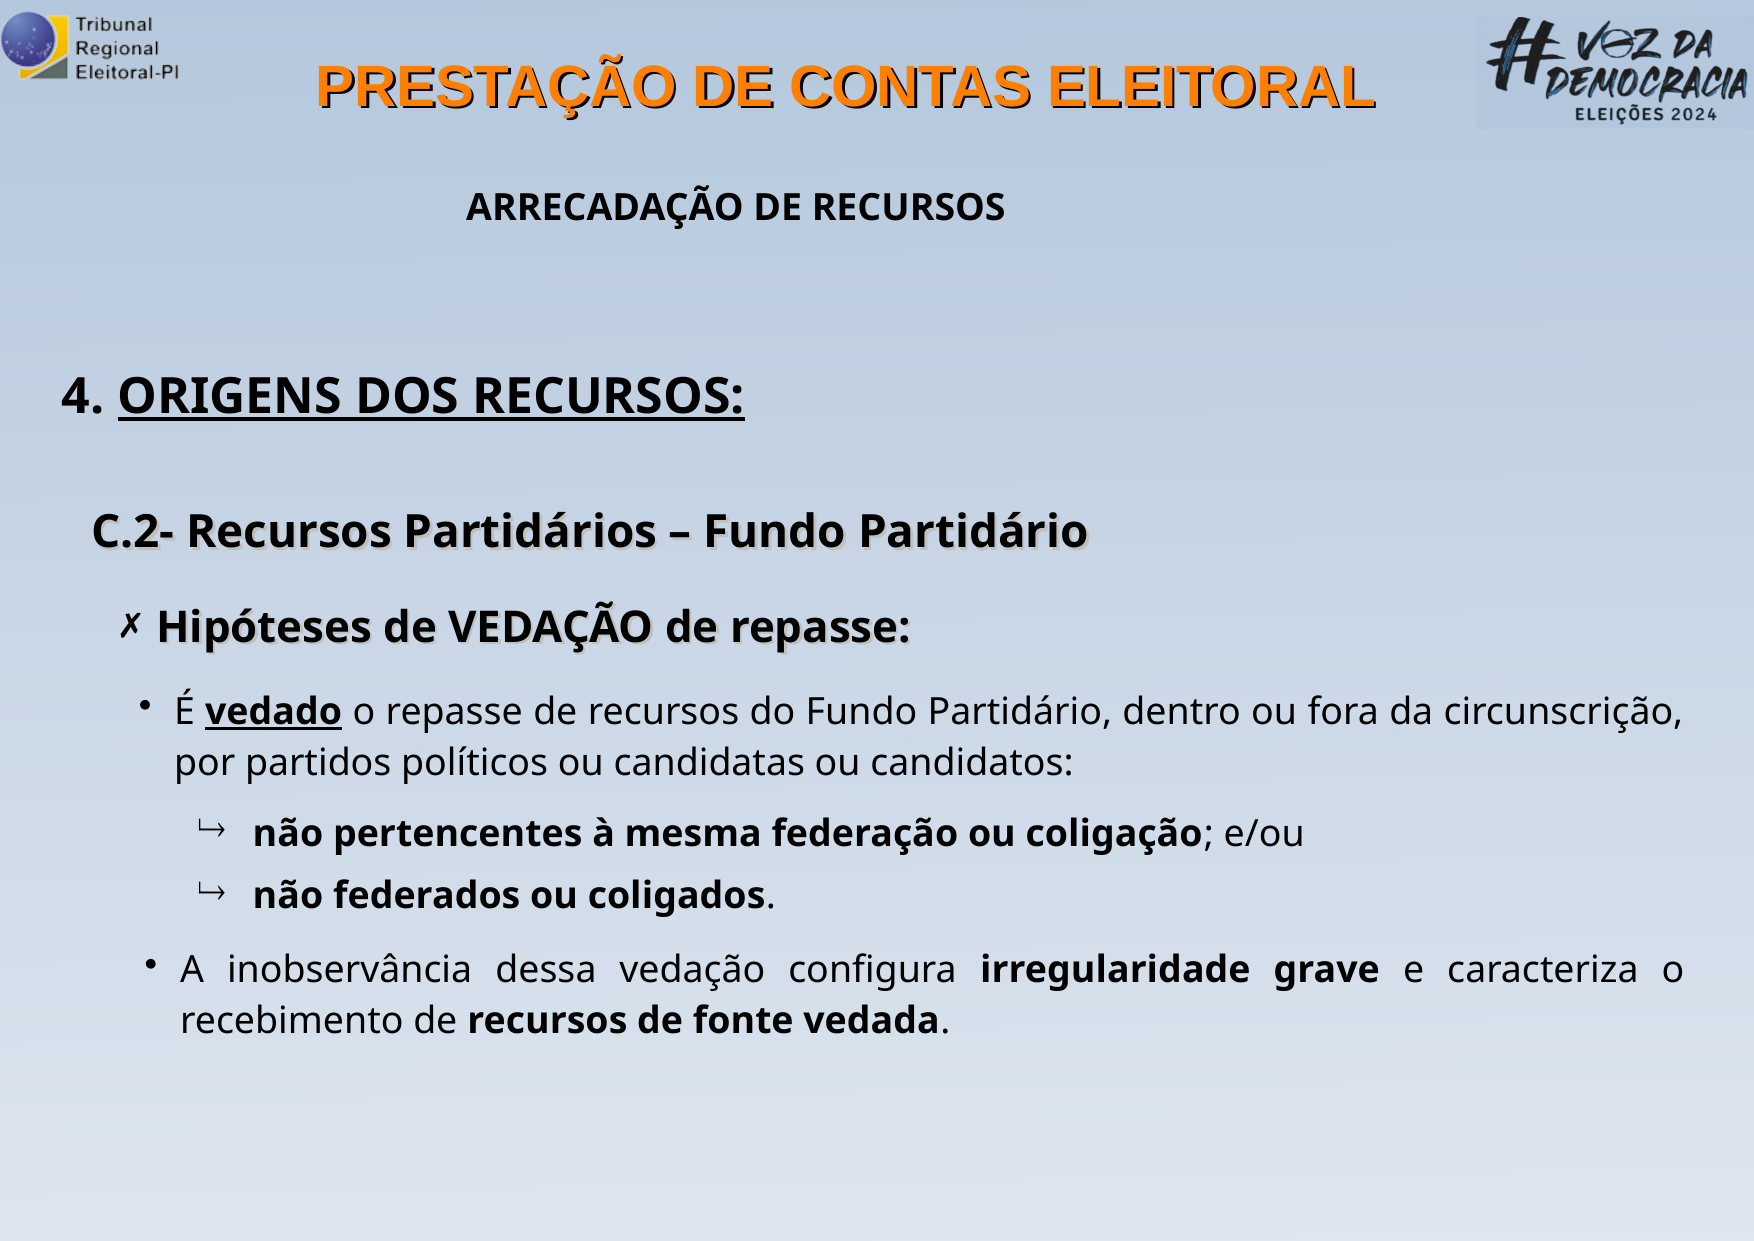

# PRESTAÇÃO DE CONTAS ELEITORAL
ARRECADAÇÃO DE RECURSOS
ORIGENS DOS RECURSOS:
C.2- Recursos Partidários – Fundo Partidário
Hipóteses de VEDAÇÃO de repasse:
É vedado o repasse de recursos do Fundo Partidário, dentro ou fora da circunscrição, por partidos políticos ou candidatas ou candidatos:
 não pertencentes à mesma federação ou coligação; e/ou
 não federados ou coligados.
A inobservância dessa vedação configura irregularidade grave e caracteriza o recebimento de recursos de fonte vedada.